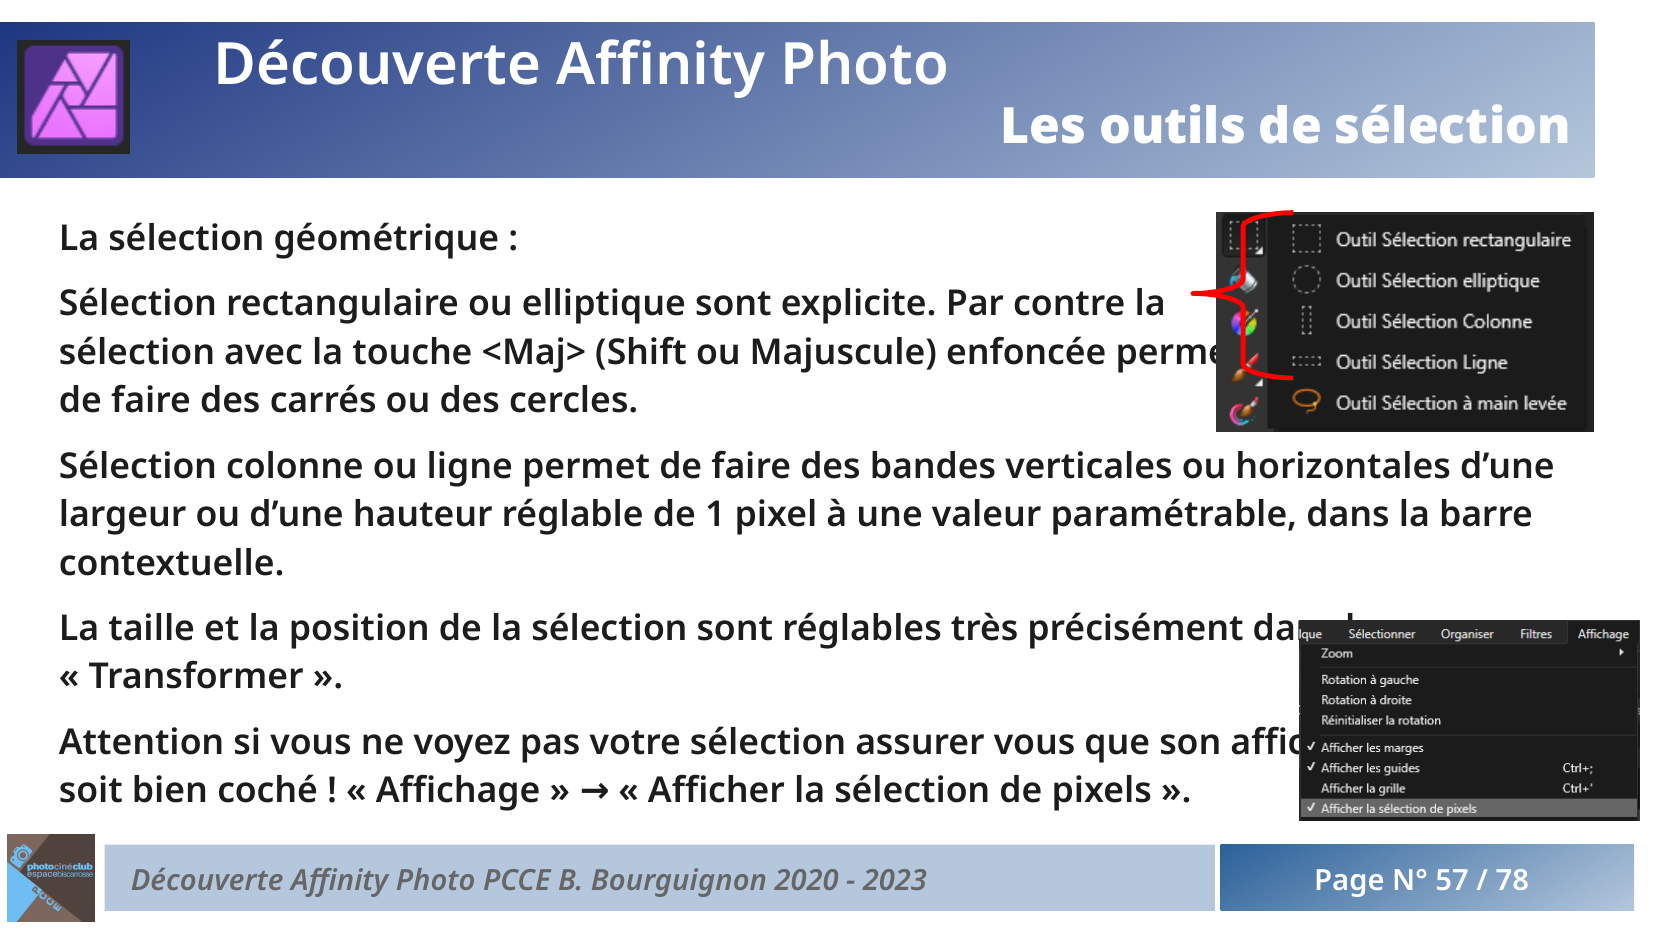

# Les outils de sélection
La sélection géométrique :
Sélection rectangulaire ou elliptique sont explicite. Par contre la
sélection avec la touche <Maj> (Shift ou Majuscule) enfoncée permet
de faire des carrés ou des cercles.
Sélection colonne ou ligne permet de faire des bandes verticales ou horizontales d’une largeur ou d’une hauteur réglable de 1 pixel à une valeur paramétrable, dans la barre contextuelle.
La taille et la position de la sélection sont réglables très précisément dans le panneau « Transformer ».
Attention si vous ne voyez pas votre sélection assurer vous que son affichage
soit bien coché ! « Affichage » → « Afficher la sélection de pixels ».